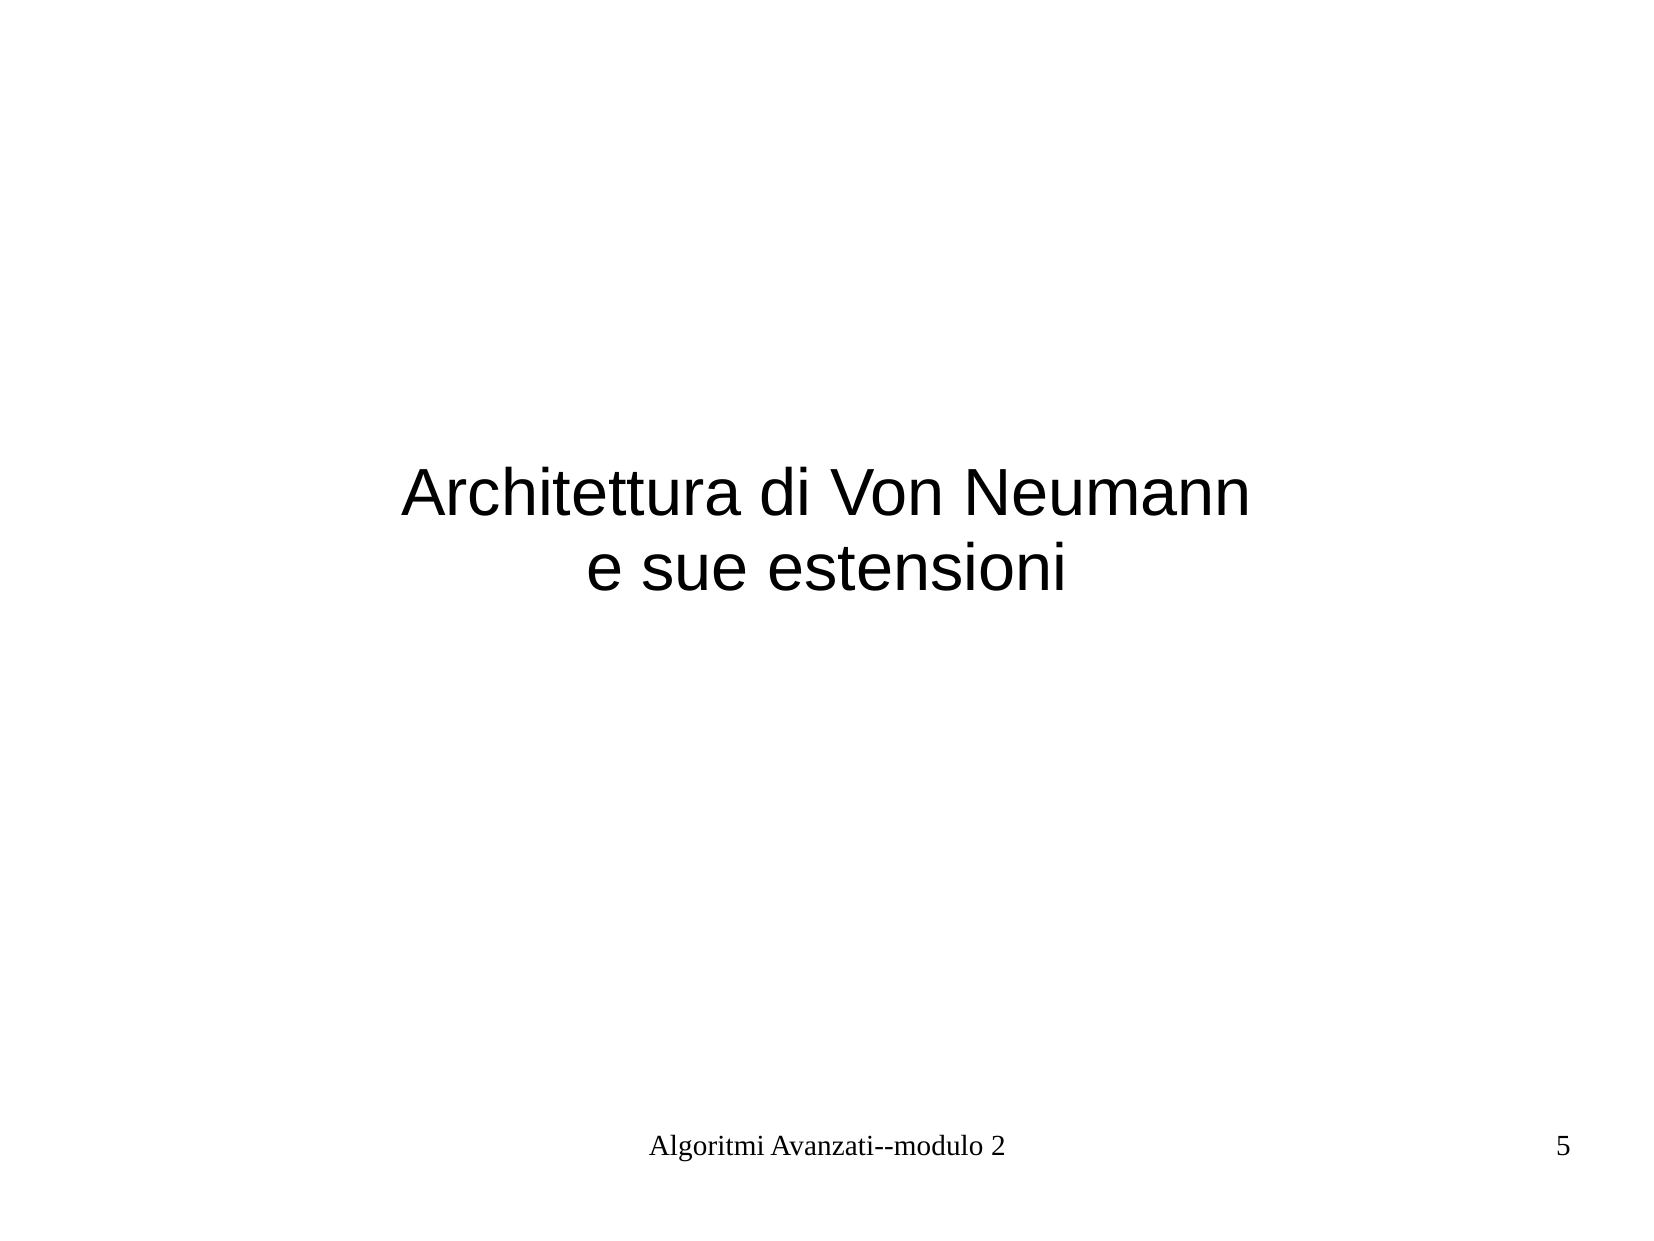

# Architettura di Von Neumann
e sue estensioni
Algoritmi Avanzati--modulo 2
5